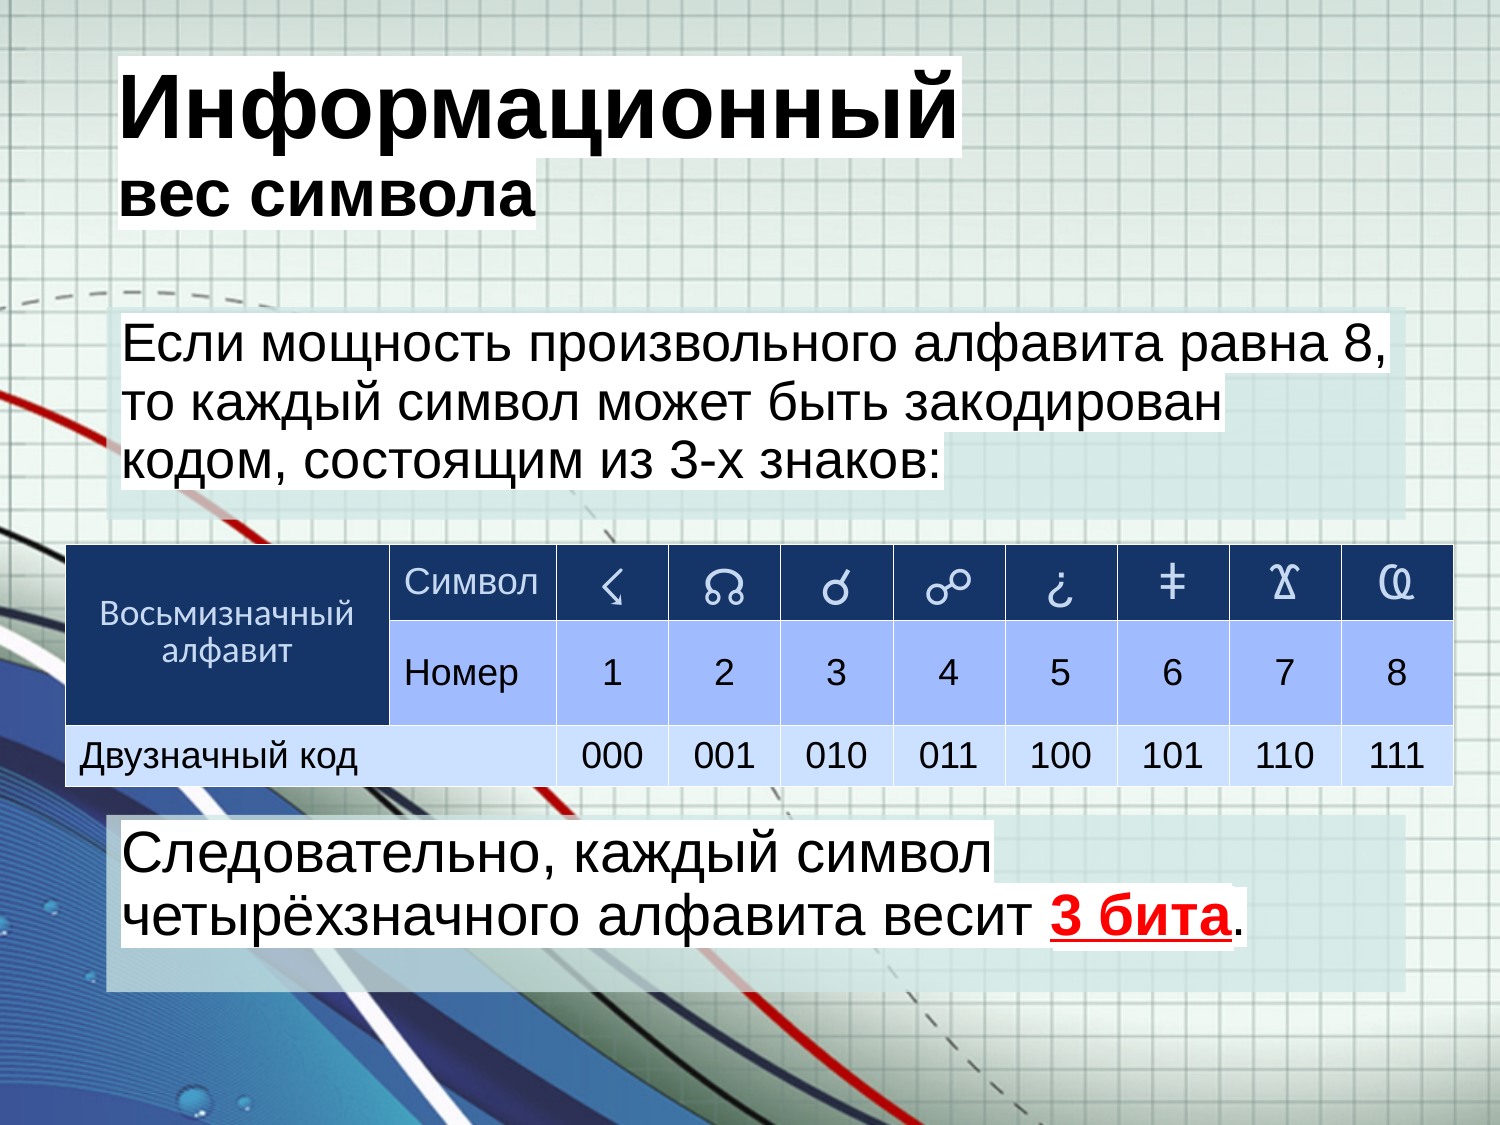

# Информационный вес символа
Если мощность произвольного алфавита равна 8, то каждый символ может быть закодирован кодом, состоящим из 3-х знаков:
| Восьмизначный алфавит | Символ | ☇ | ☊ | ☌ | ☍ | ¿ | ǂ | Ϫ | Ҩ |
| --- | --- | --- | --- | --- | --- | --- | --- | --- | --- |
| | Номер | 1 | 2 | 3 | 4 | 5 | 6 | 7 | 8 |
| Двузначный код | | 000 | 001 | 010 | 011 | 100 | 101 | 110 | 111 |
Следовательно, каждый символ четырёхзначного алфавита весит 3 бита.